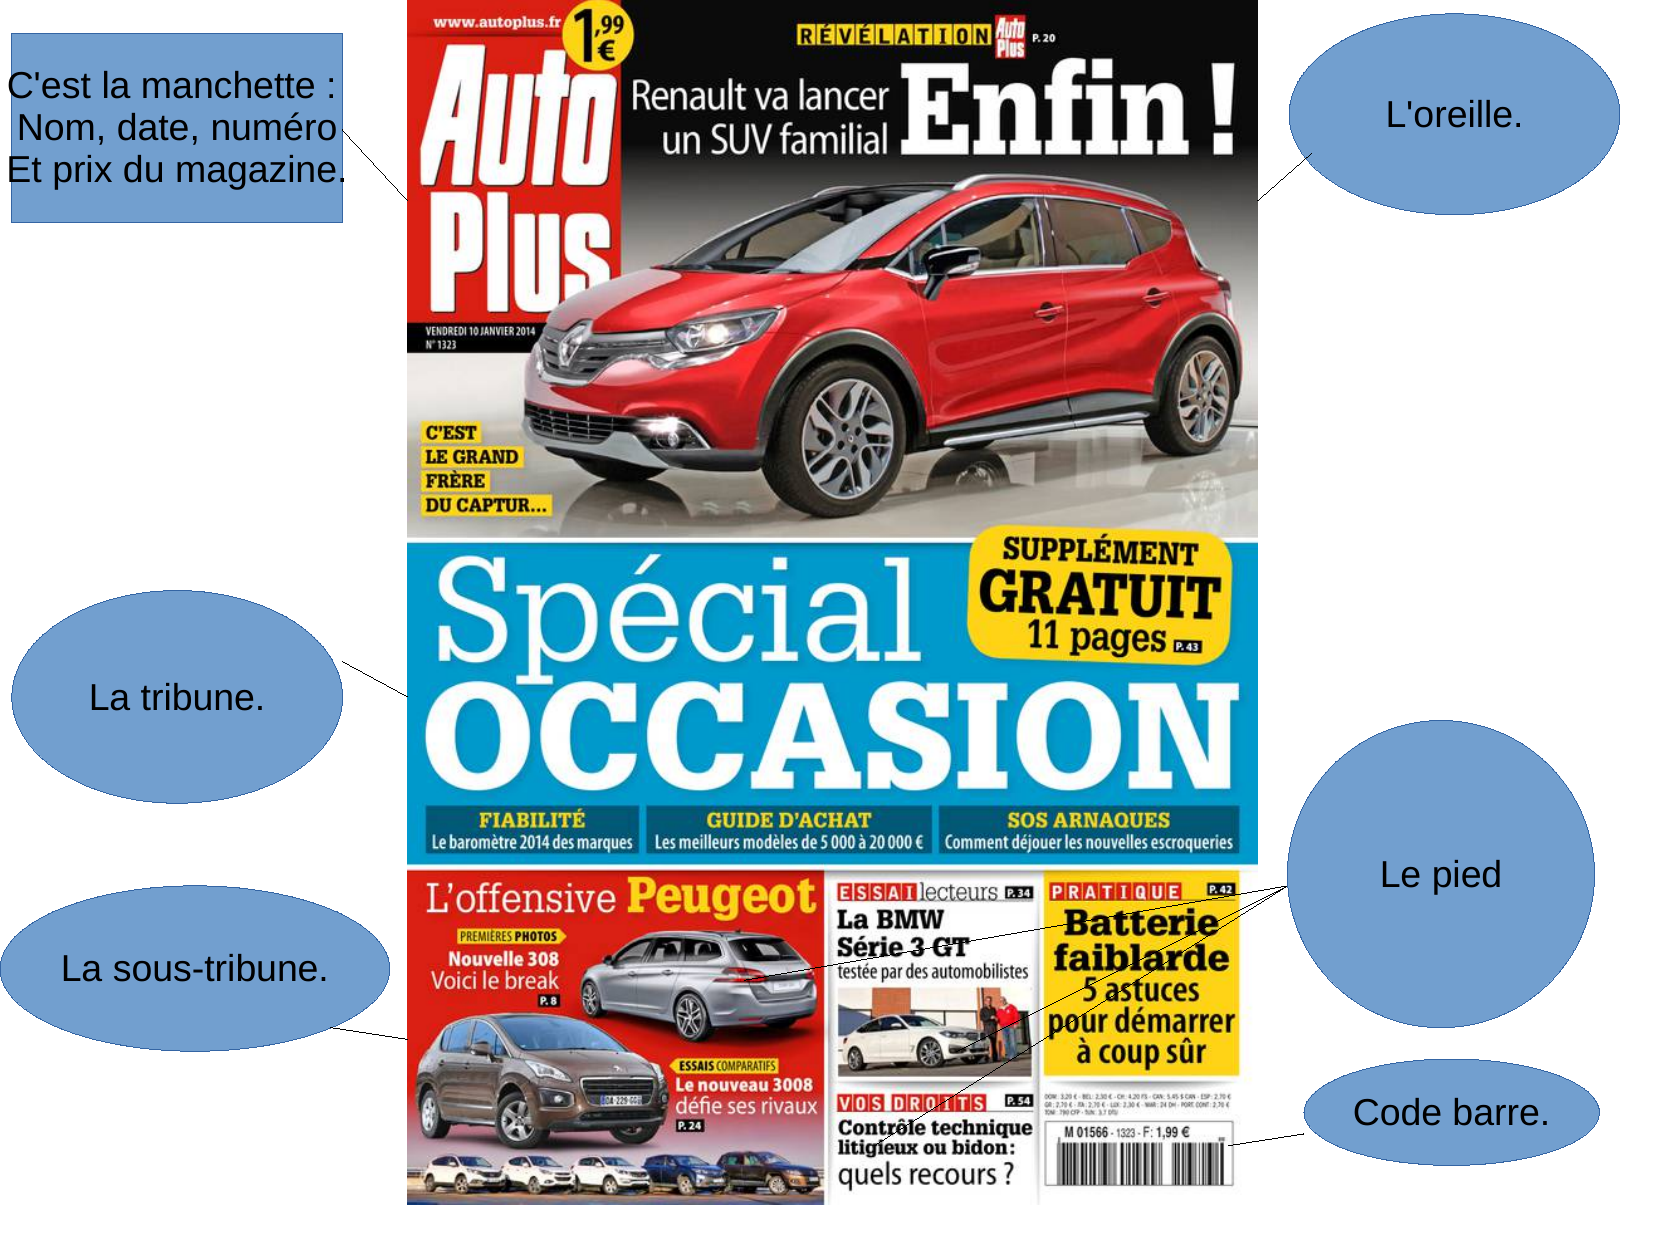

L'oreille.
C'est la manchette :
Nom, date, numéro
Et prix du magazine.
La tribune.
Le pied
La sous-tribune.
Code barre.